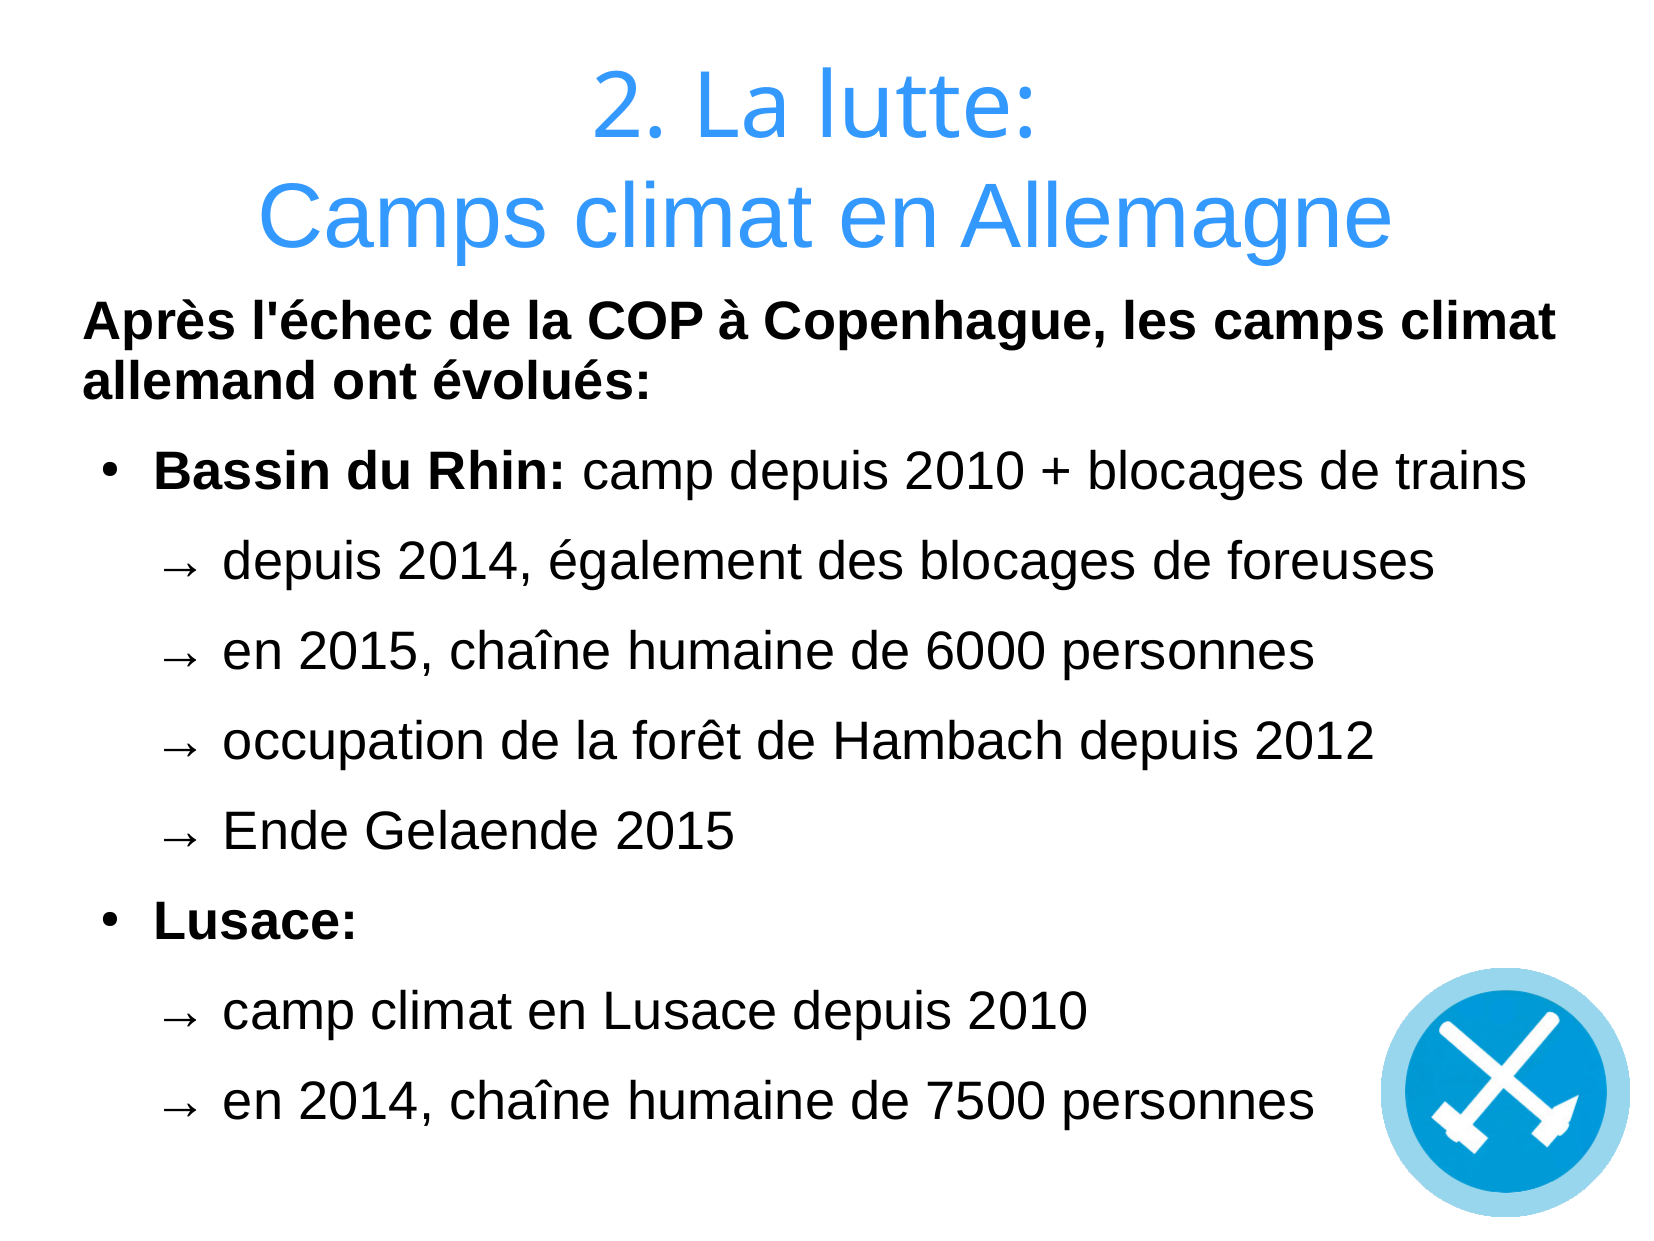

# 2. La lutte: Camps climat en Allemagne
Après l'échec de la COP à Copenhague, les camps climat allemand ont évolués:
Bassin du Rhin: camp depuis 2010 + blocages de trains
→ depuis 2014, également des blocages de foreuses
→ en 2015, chaîne humaine de 6000 personnes
→ occupation de la forêt de Hambach depuis 2012
→ Ende Gelaende 2015
Lusace:
→ camp climat en Lusace depuis 2010
→ en 2014, chaîne humaine de 7500 personnes